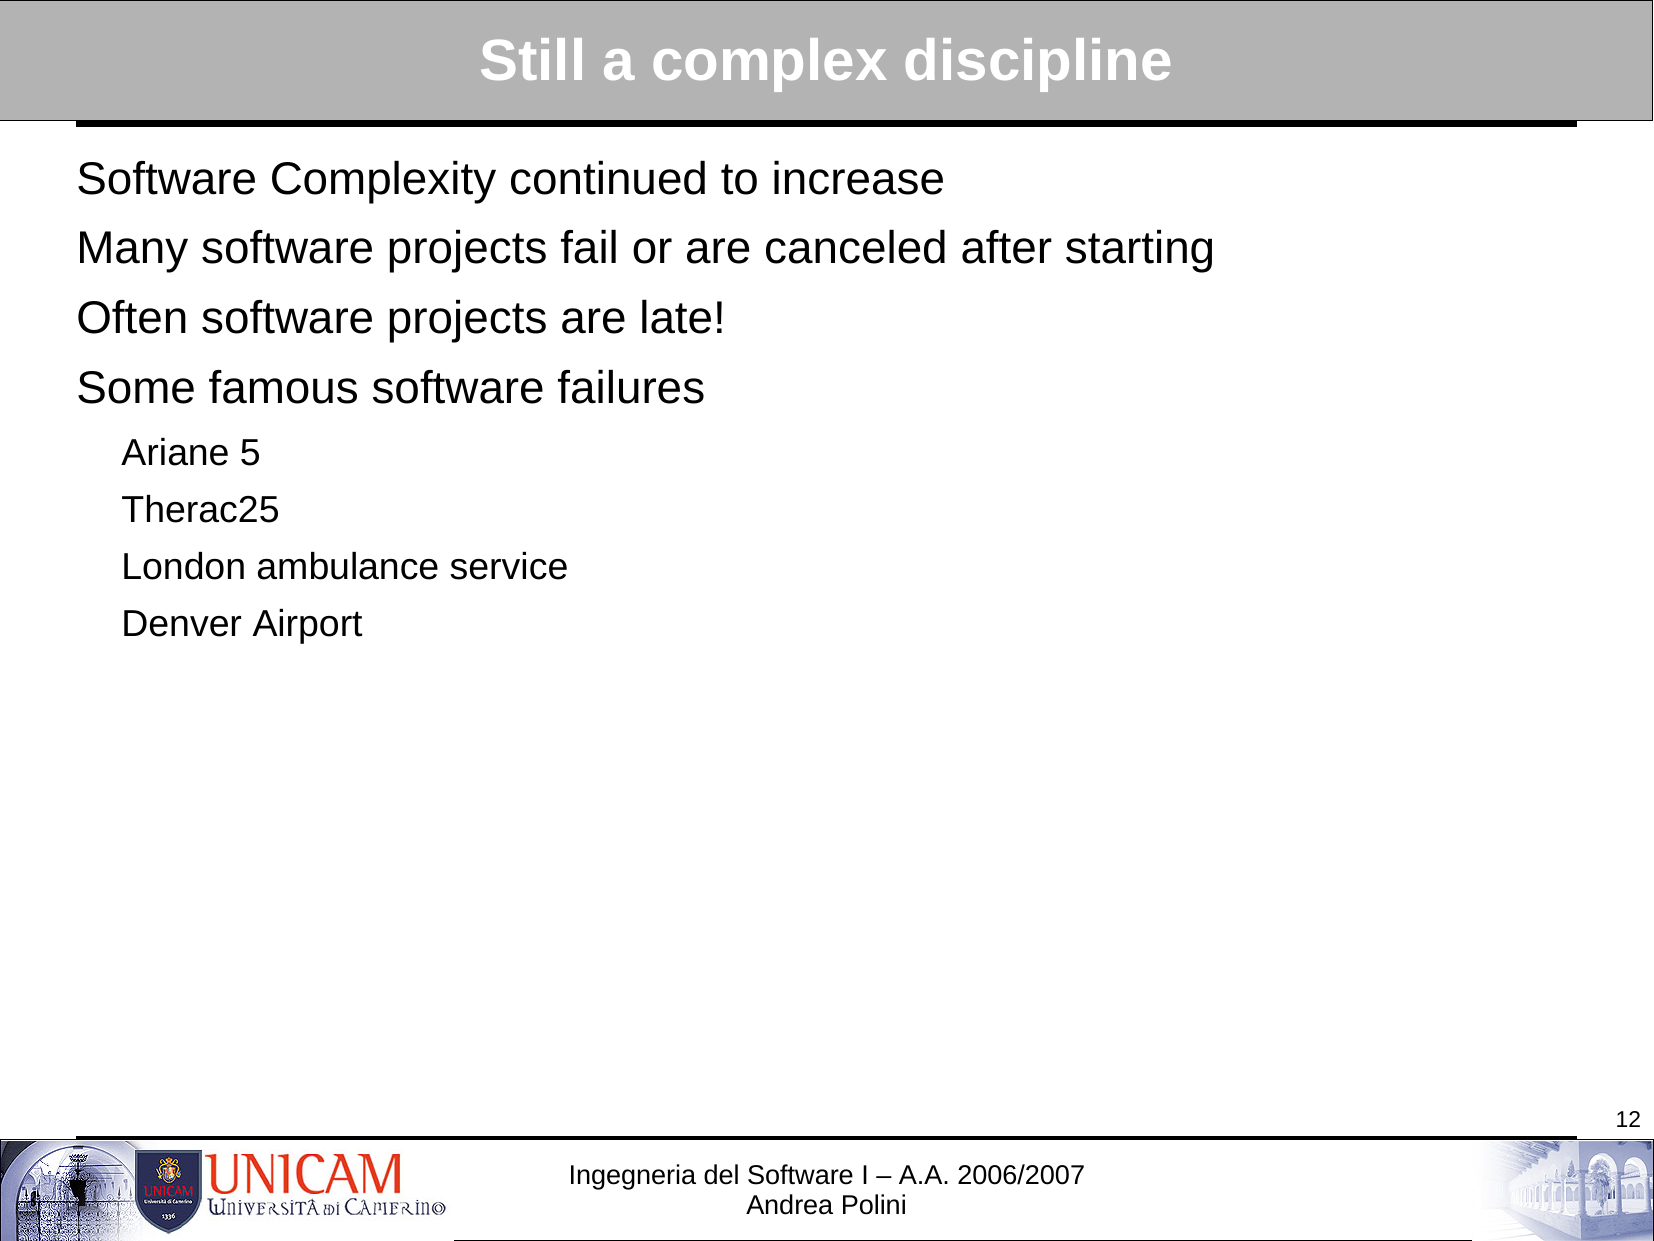

# Still a complex discipline
Software Complexity continued to increase
Many software projects fail or are canceled after starting
Often software projects are late!
Some famous software failures
Ariane 5
Therac25
London ambulance service
Denver Airport
12